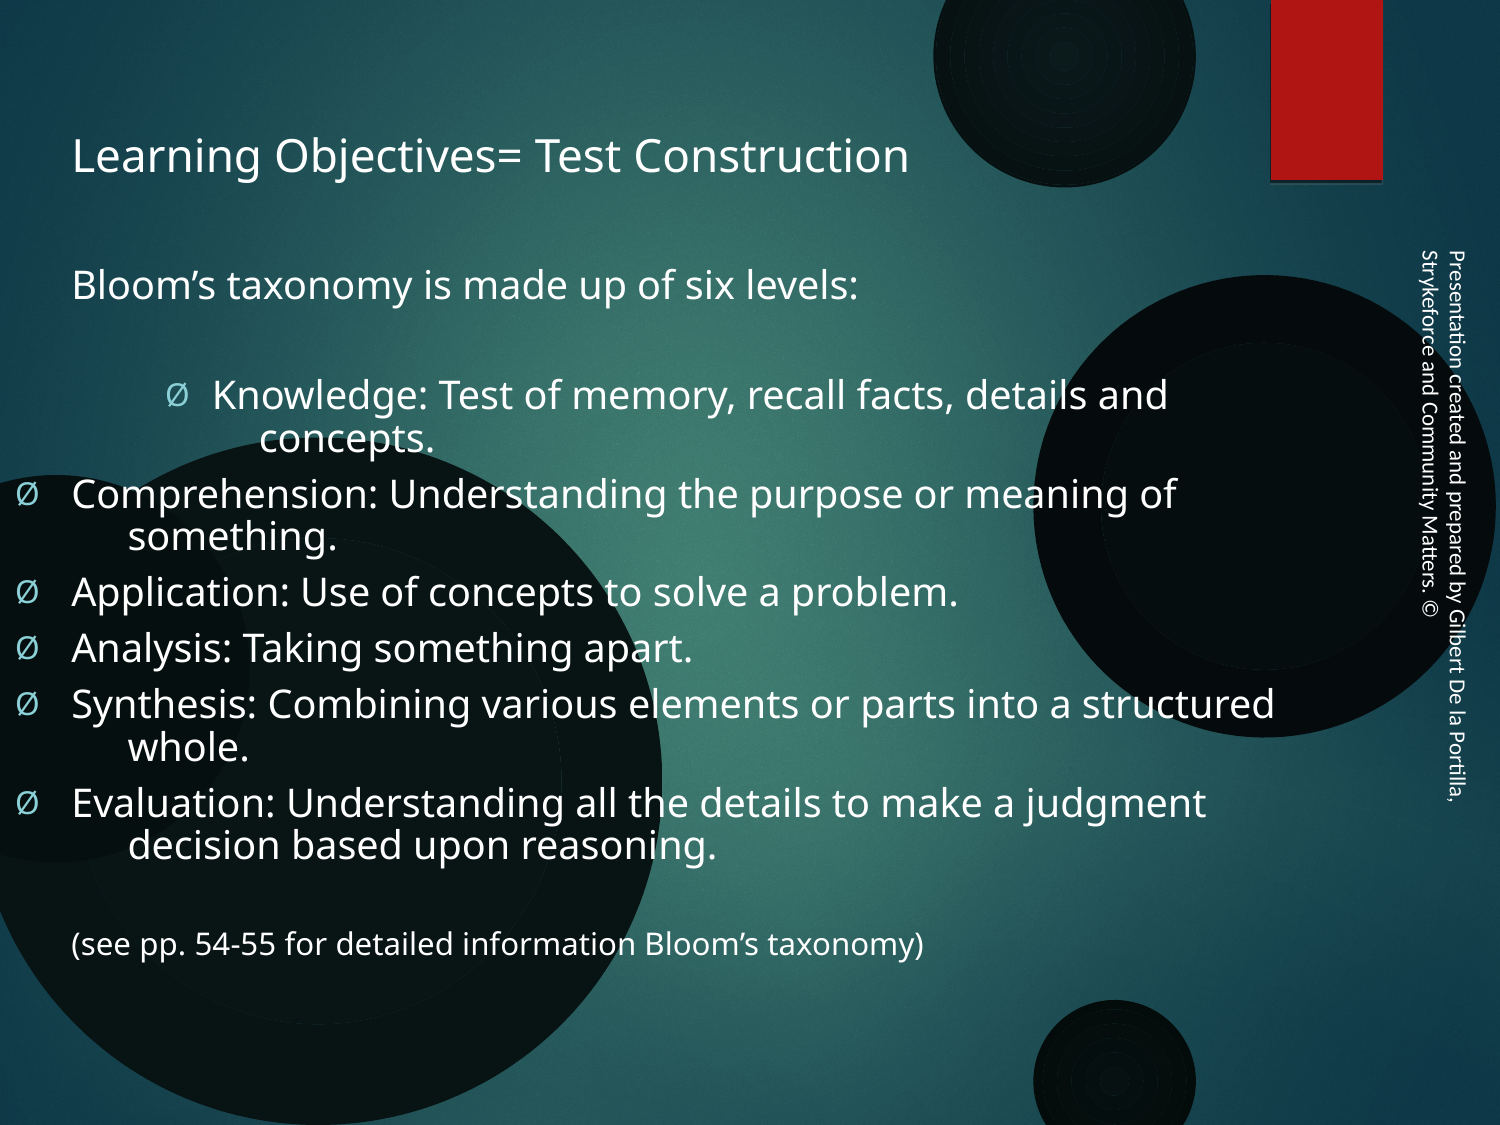

# Learning Objectives= Test Construction
Bloom’s taxonomy is made up of six levels:
Knowledge: Test of memory, recall facts, details and concepts.
Comprehension: Understanding the purpose or meaning of something.
Application: Use of concepts to solve a problem.
Analysis: Taking something apart.
Synthesis: Combining various elements or parts into a structured whole.
Evaluation: Understanding all the details to make a judgment decision based upon reasoning.
(see pp. 54-55 for detailed information Bloom’s taxonomy)
Presentation created and prepared by Gilbert De la Portilla, Strykeforce and Community Matters. ©